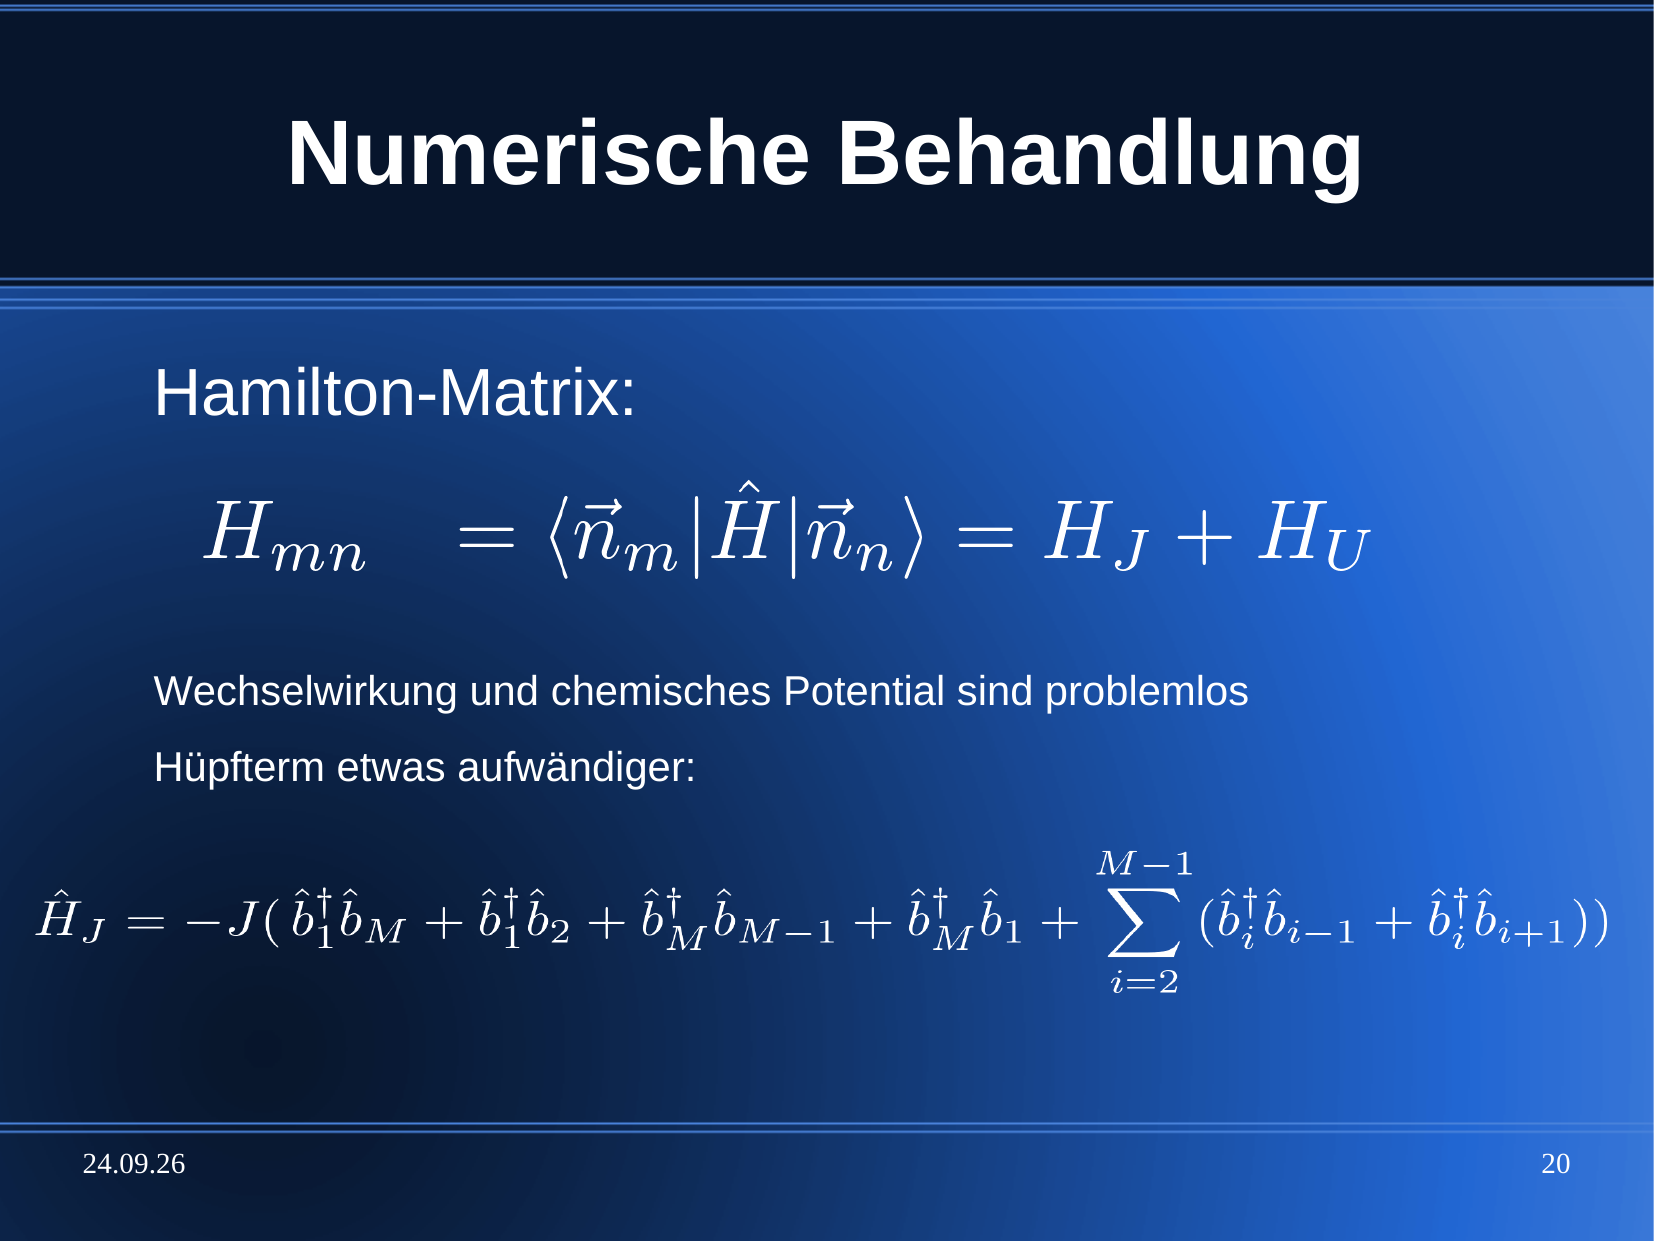

# Numerische Behandlung
Hamilton-Matrix:
Wechselwirkung und chemisches Potential sind problemlos
Hüpfterm etwas aufwändiger:
20